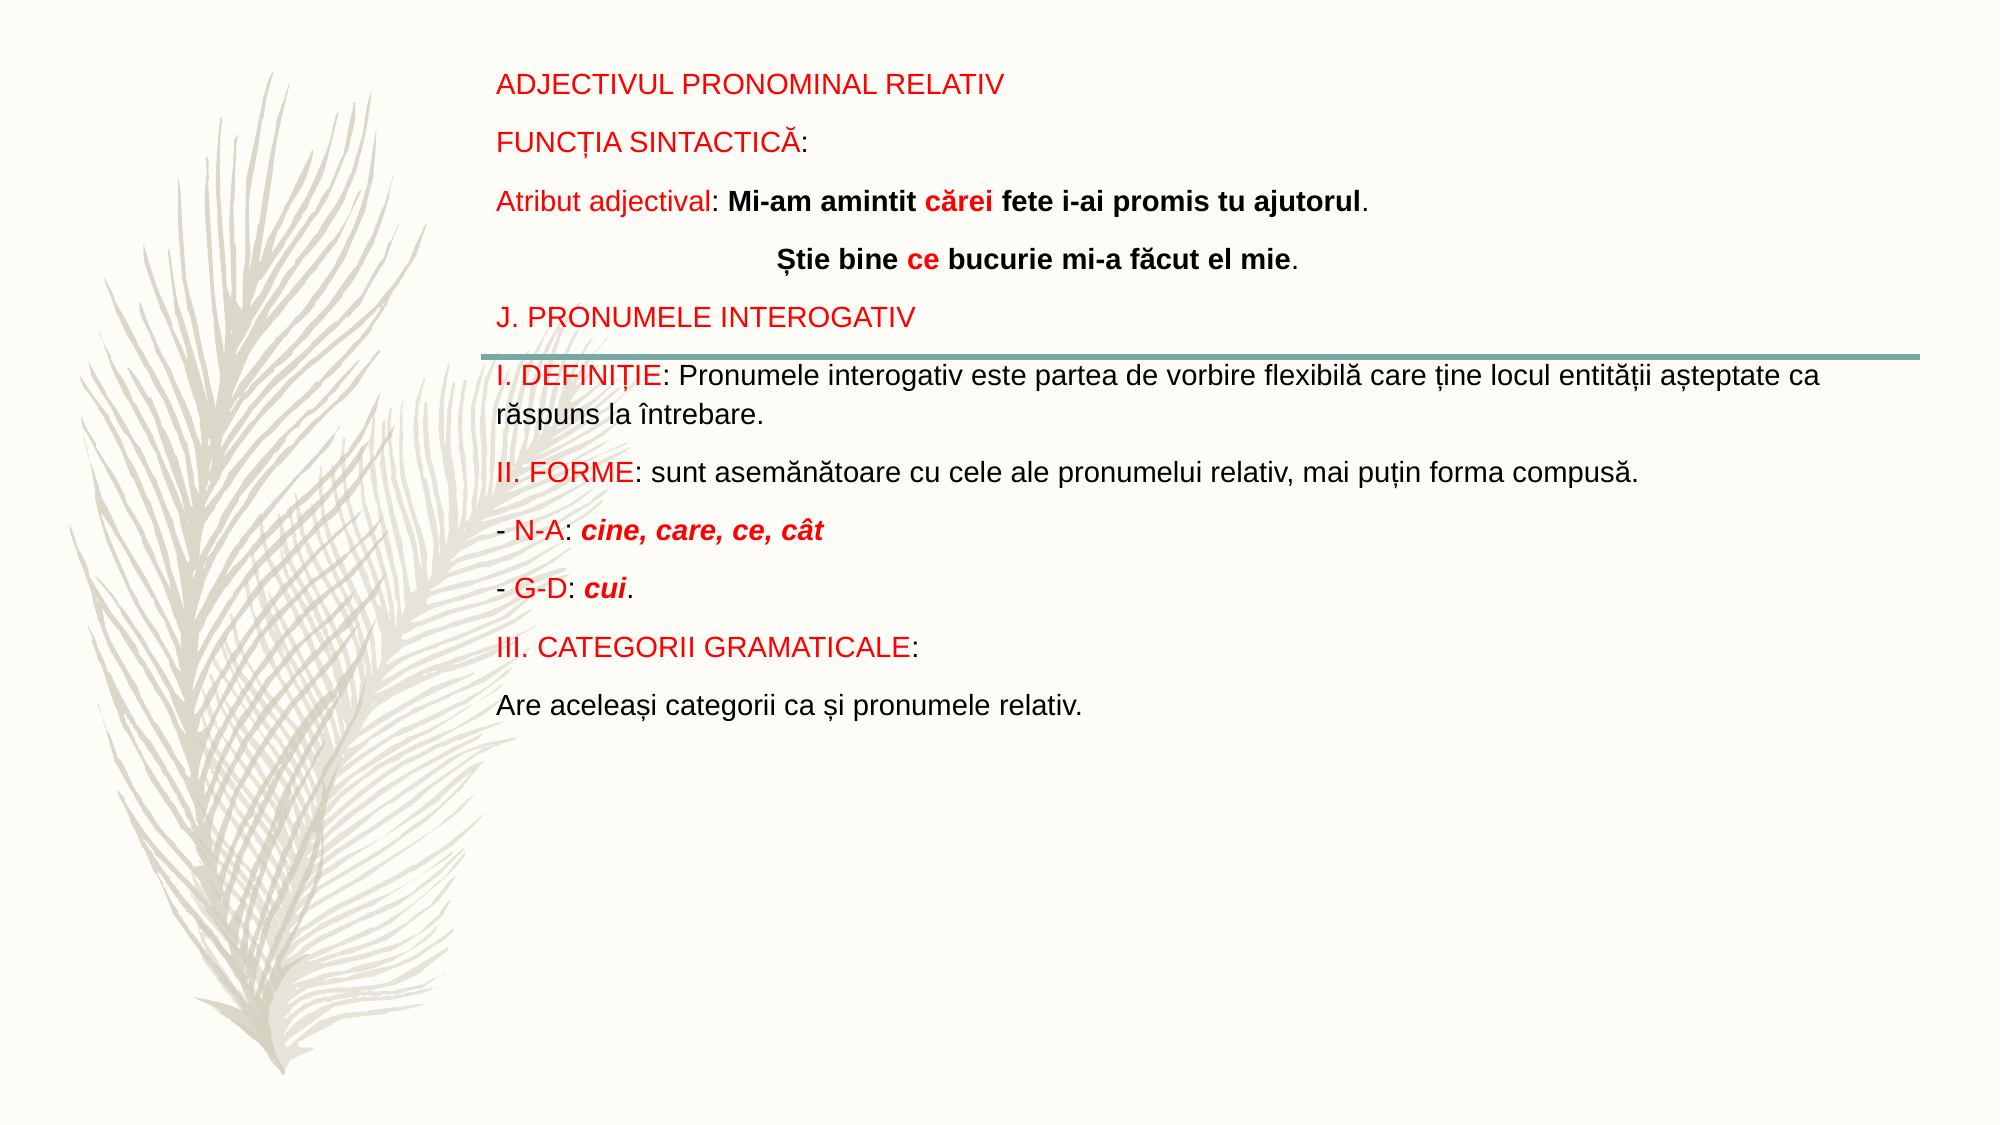

# ADJECTIVUL PRONOMINAL RELATIV
FUNCȚIA SINTACTICĂ:
Atribut adjectival: Mi-am amintit cărei fete i-ai promis tu ajutorul.
 Știe bine ce bucurie mi-a făcut el mie.
J. PRONUMELE INTEROGATIV
I. DEFINIȚIE: Pronumele interogativ este partea de vorbire flexibilă care ține locul entității așteptate ca răspuns la întrebare.
II. FORME: sunt asemănătoare cu cele ale pronumelui relativ, mai puțin forma compusă.
- N-A: cine, care, ce, cât
- G-D: cui.
III. CATEGORII GRAMATICALE:
Are aceleași categorii ca și pronumele relativ.